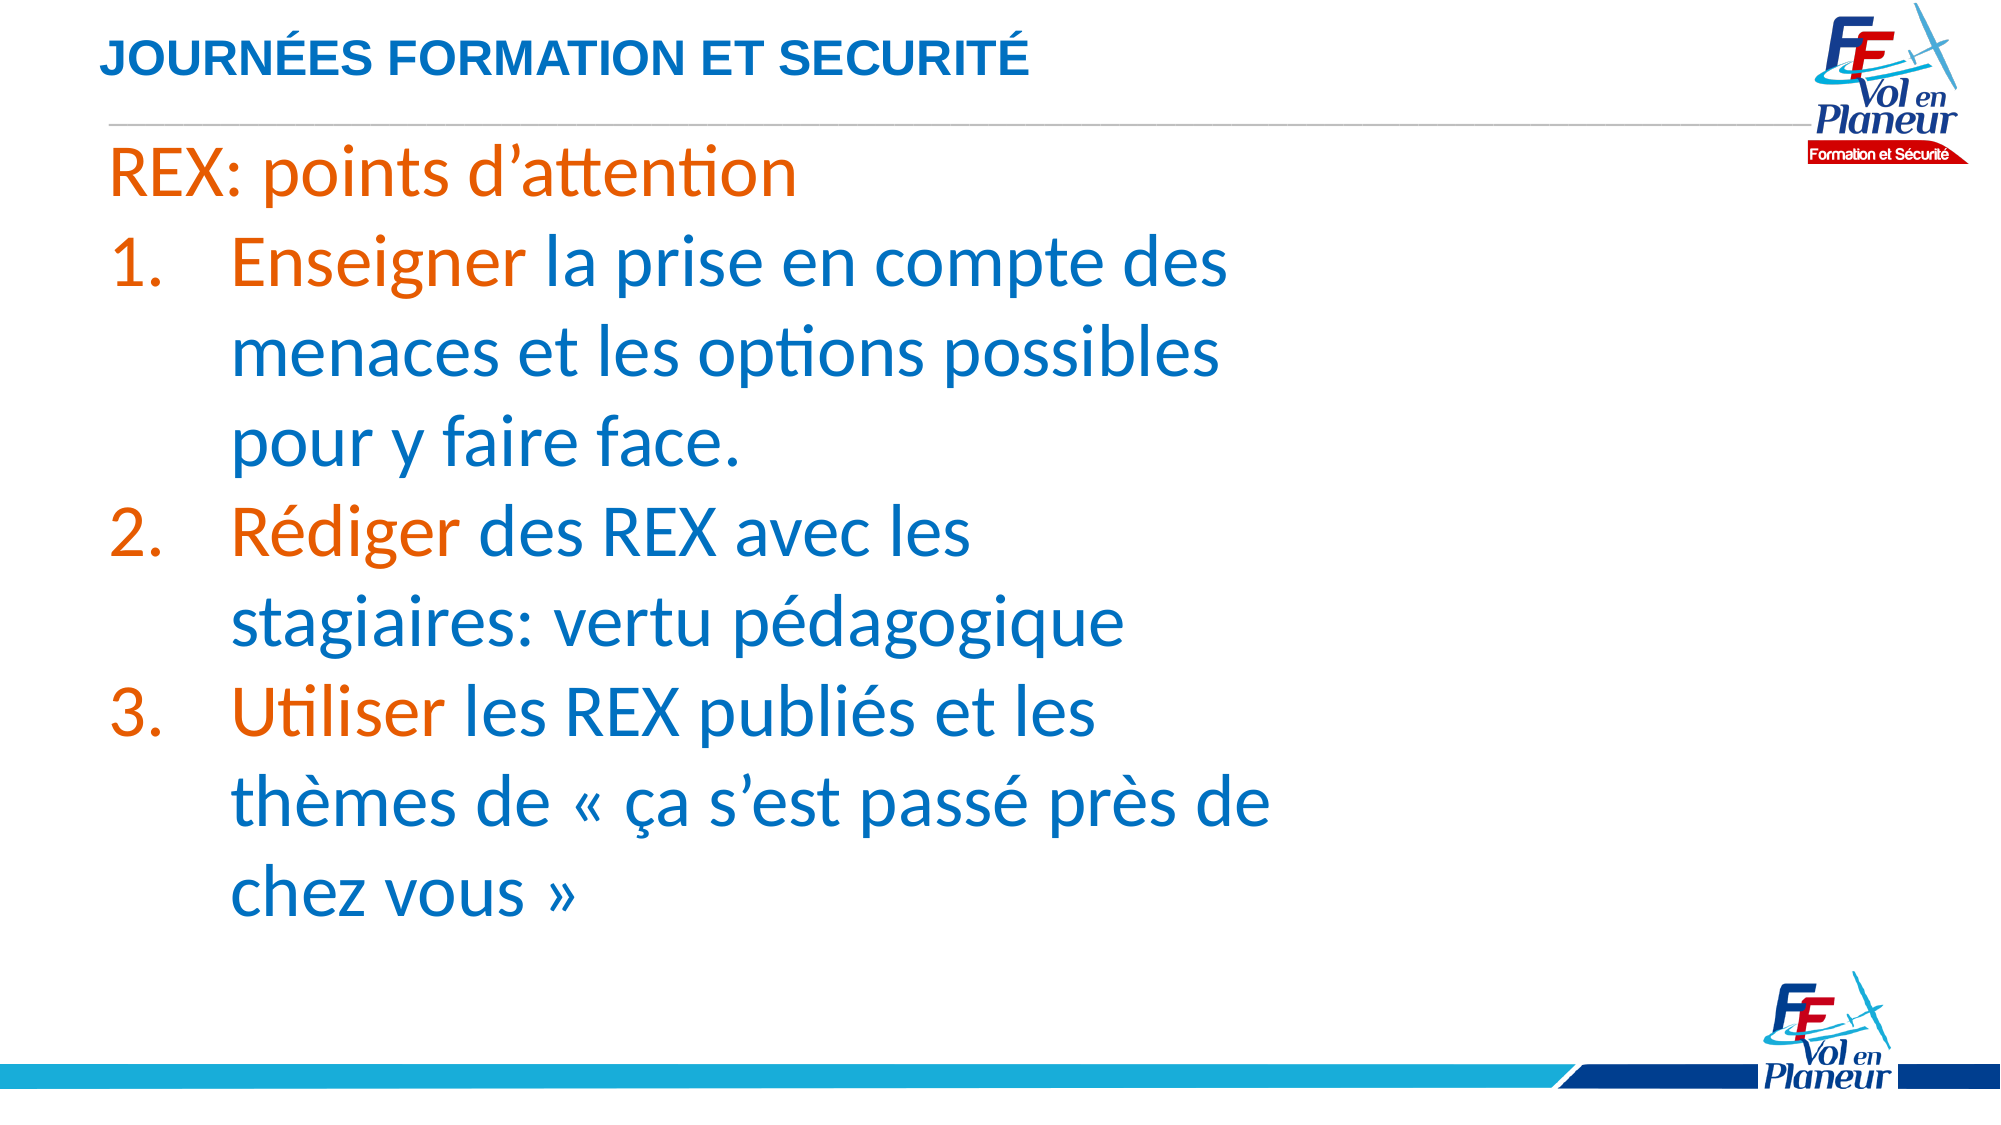

# JOURNÉES FORMATION ET SECURITÉ
REX: points d’attention
Enseigner la prise en compte des menaces et les options possibles pour y faire face.
Rédiger des REX avec les stagiaires: vertu pédagogique
Utiliser les REX publiés et les thèmes de « ça s’est passé près de chez vous »